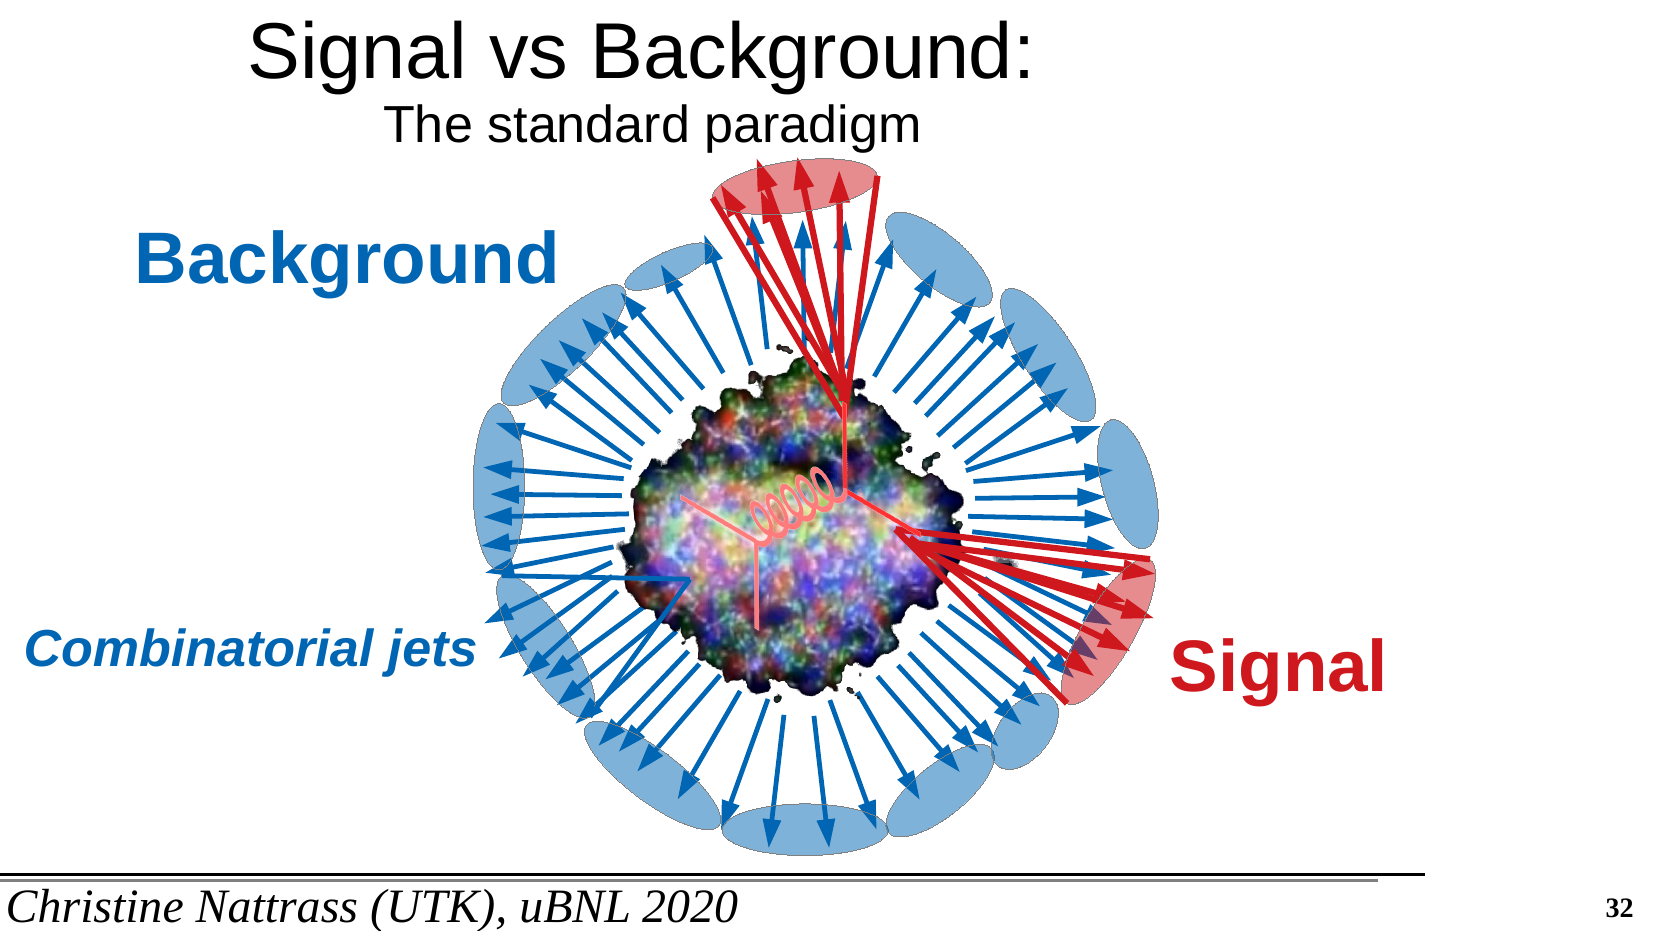

# Signal vs Background: The standard paradigm
Background
Combinatorial jets
Signal